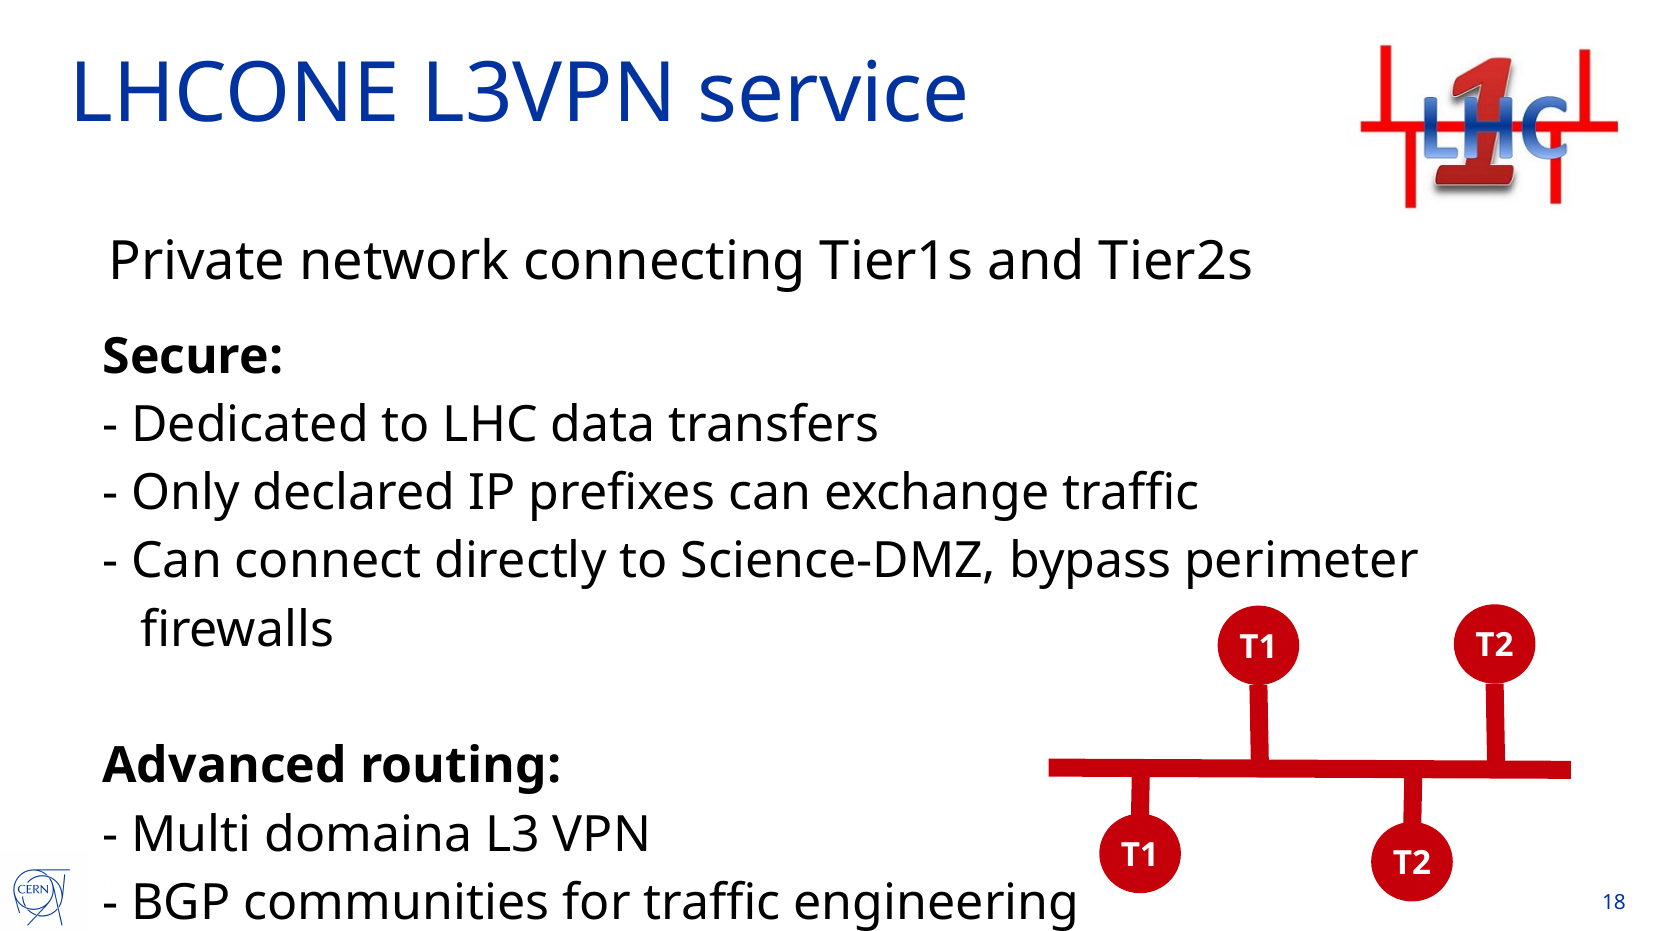

# LHCONE L3VPN service
Private network connecting Tier1s and Tier2s
Secure:
- Dedicated to LHC data transfers
- Only declared IP prefixes can exchange traffic
- Can connect directly to Science-DMZ, bypass perimeter firewalls
Advanced routing:
- Multi domaina L3 VPN
- BGP communities for traffic engineering
T2
T1
T1
T2
18